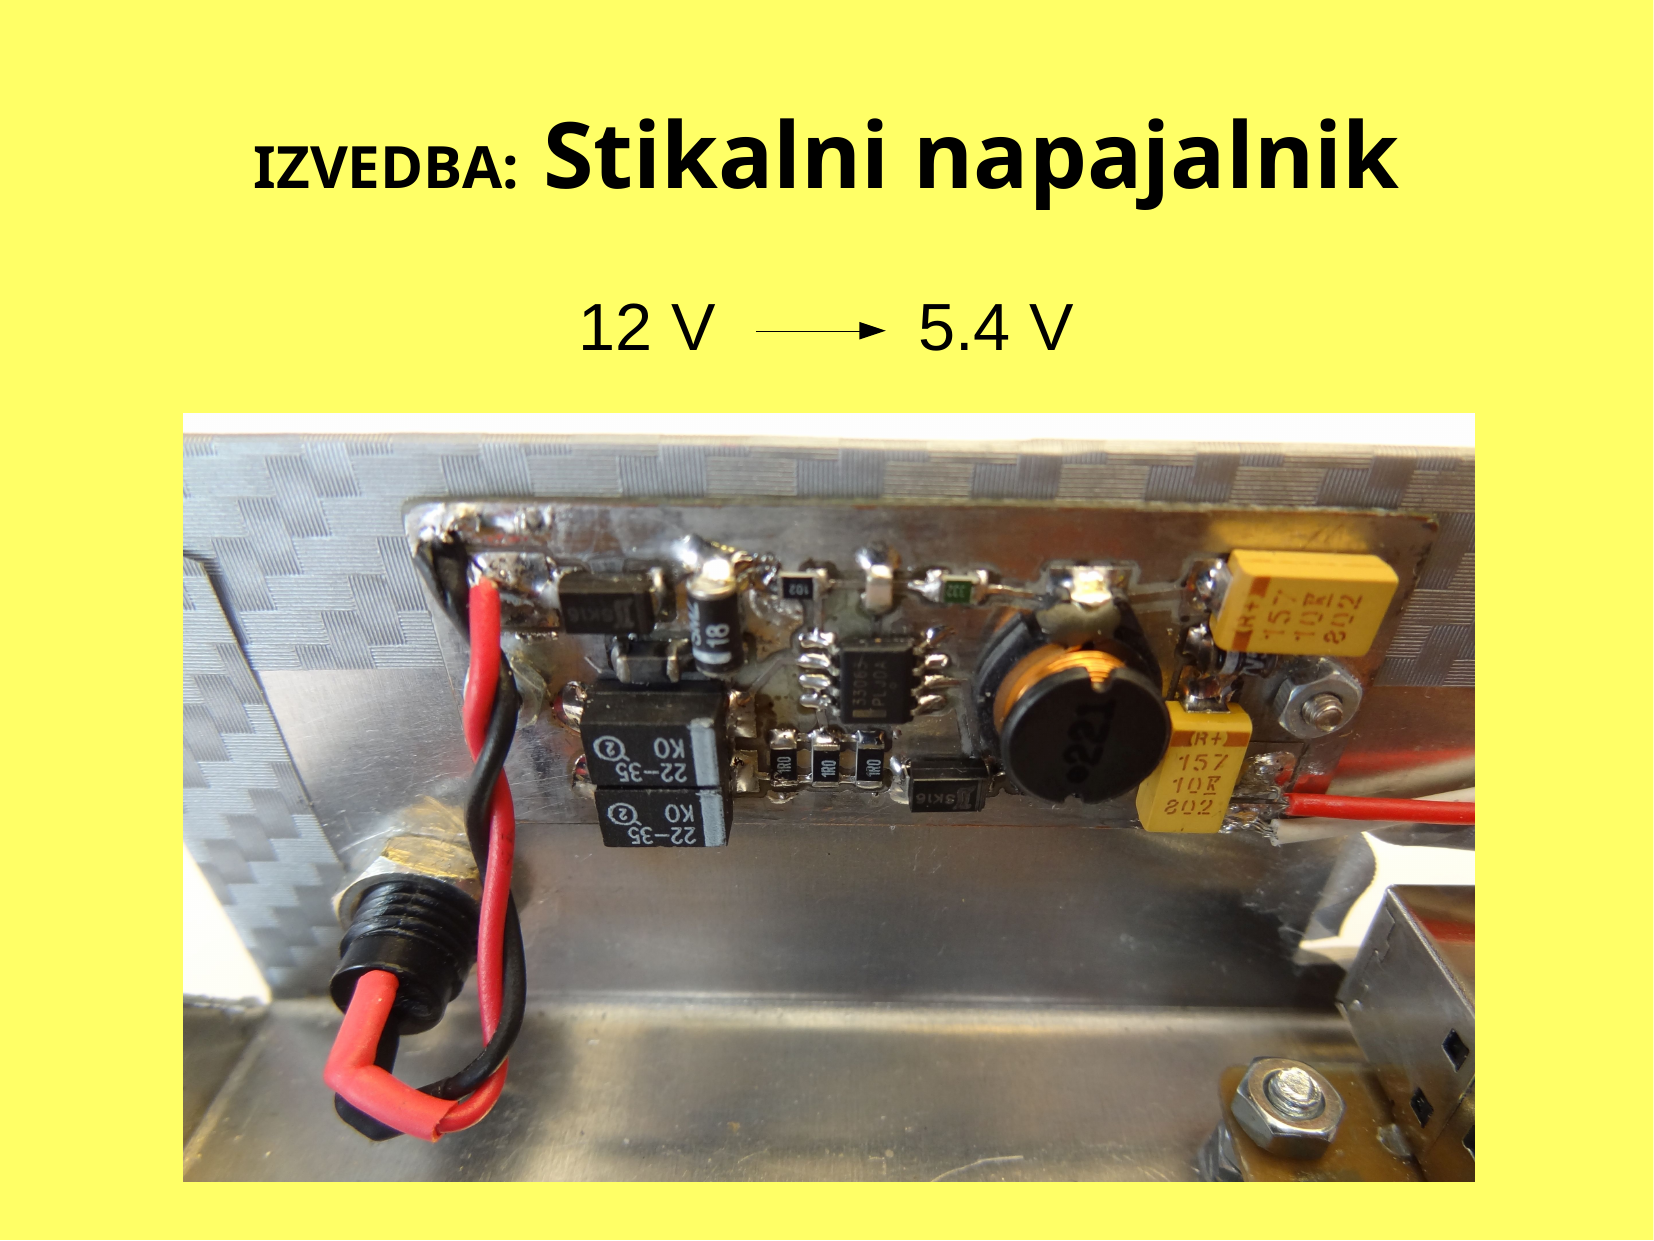

# IZVEDBA: Stikalni napajalnik
12 V 5.4 V